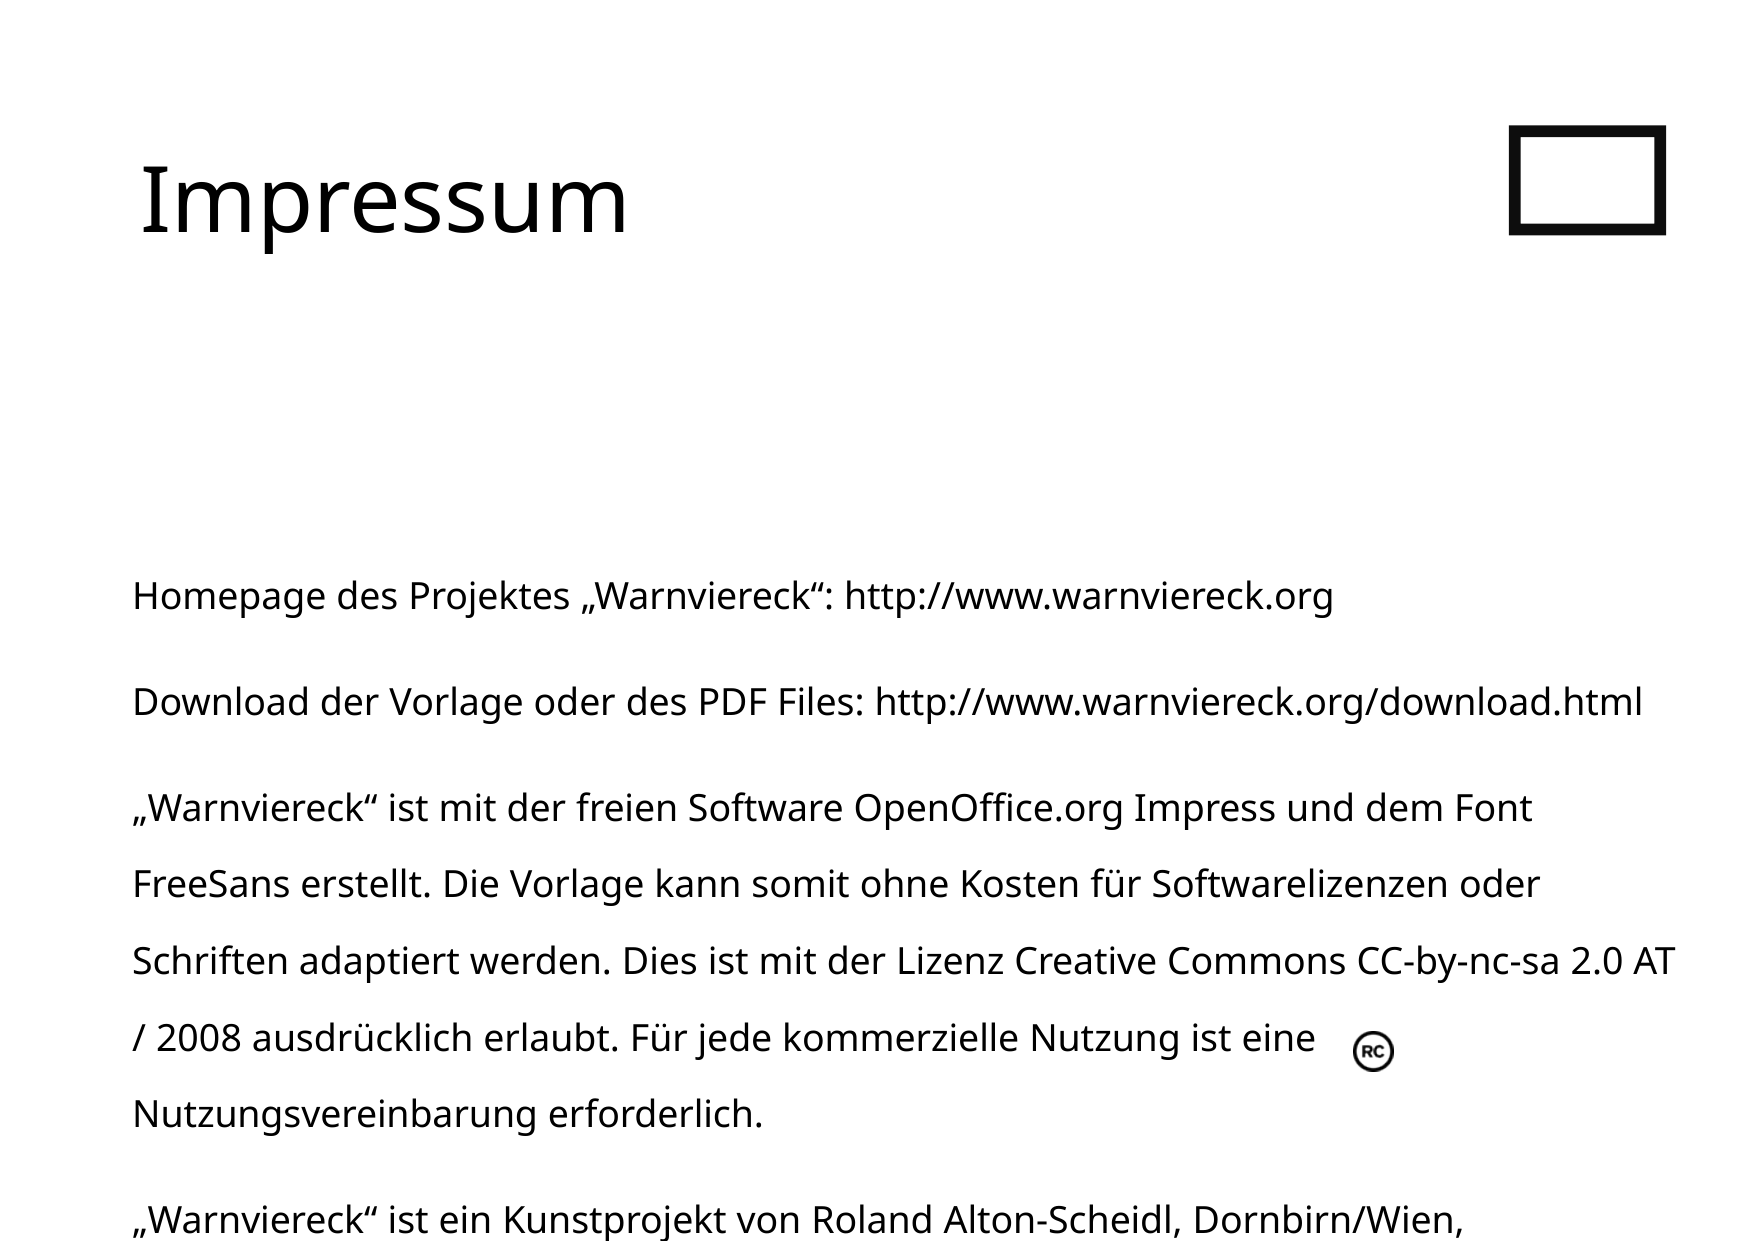

# Impressum
Homepage des Projektes „Warnviereck“: http://www.warnviereck.org
Download der Vorlage oder des PDF Files: http://www.warnviereck.org/download.html
„Warnviereck“ ist mit der freien Software OpenOffice.org Impress und dem Font FreeSans erstellt. Die Vorlage kann somit ohne Kosten für Softwarelizenzen oder Schriften adaptiert werden. Dies ist mit der Lizenz Creative Commons CC-by-nc-sa 2.0 AT / 2008 ausdrücklich erlaubt. Für jede kommerzielle Nutzung ist eine Nutzungsvereinbarung erforderlich.
„Warnviereck“ ist ein Kunstprojekt von Roland Alton-Scheidl, Dornbirn/Wien, roland@alton.at
Dieses Werk ist eingetragen auf http://www.RegisteredCommons.org/ 2008